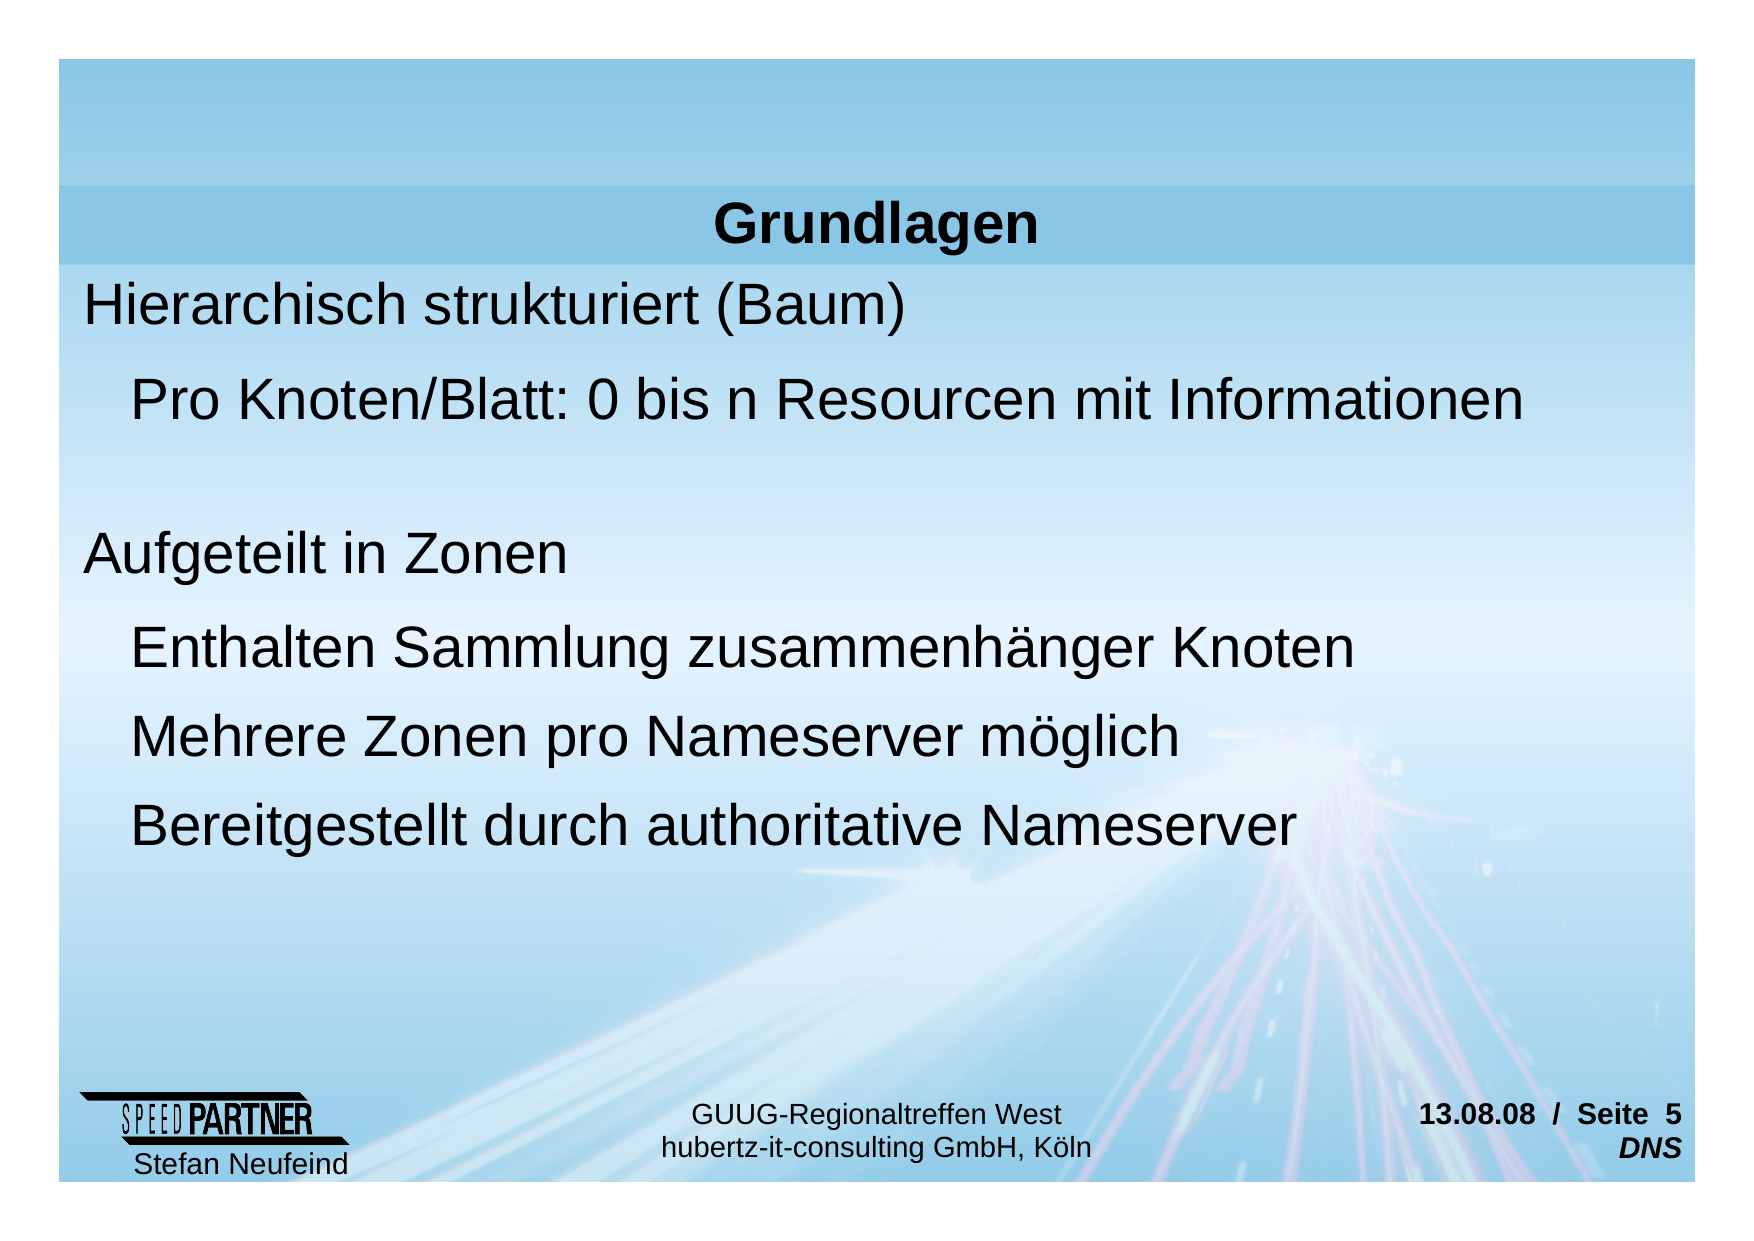

# Grundlagen
Hierarchisch strukturiert (Baum)
Pro Knoten/Blatt: 0 bis n Resourcen mit Informationen
Aufgeteilt in Zonen
Enthalten Sammlung zusammenhänger Knoten
Mehrere Zonen pro Nameserver möglich
Bereitgestellt durch authoritative Nameserver